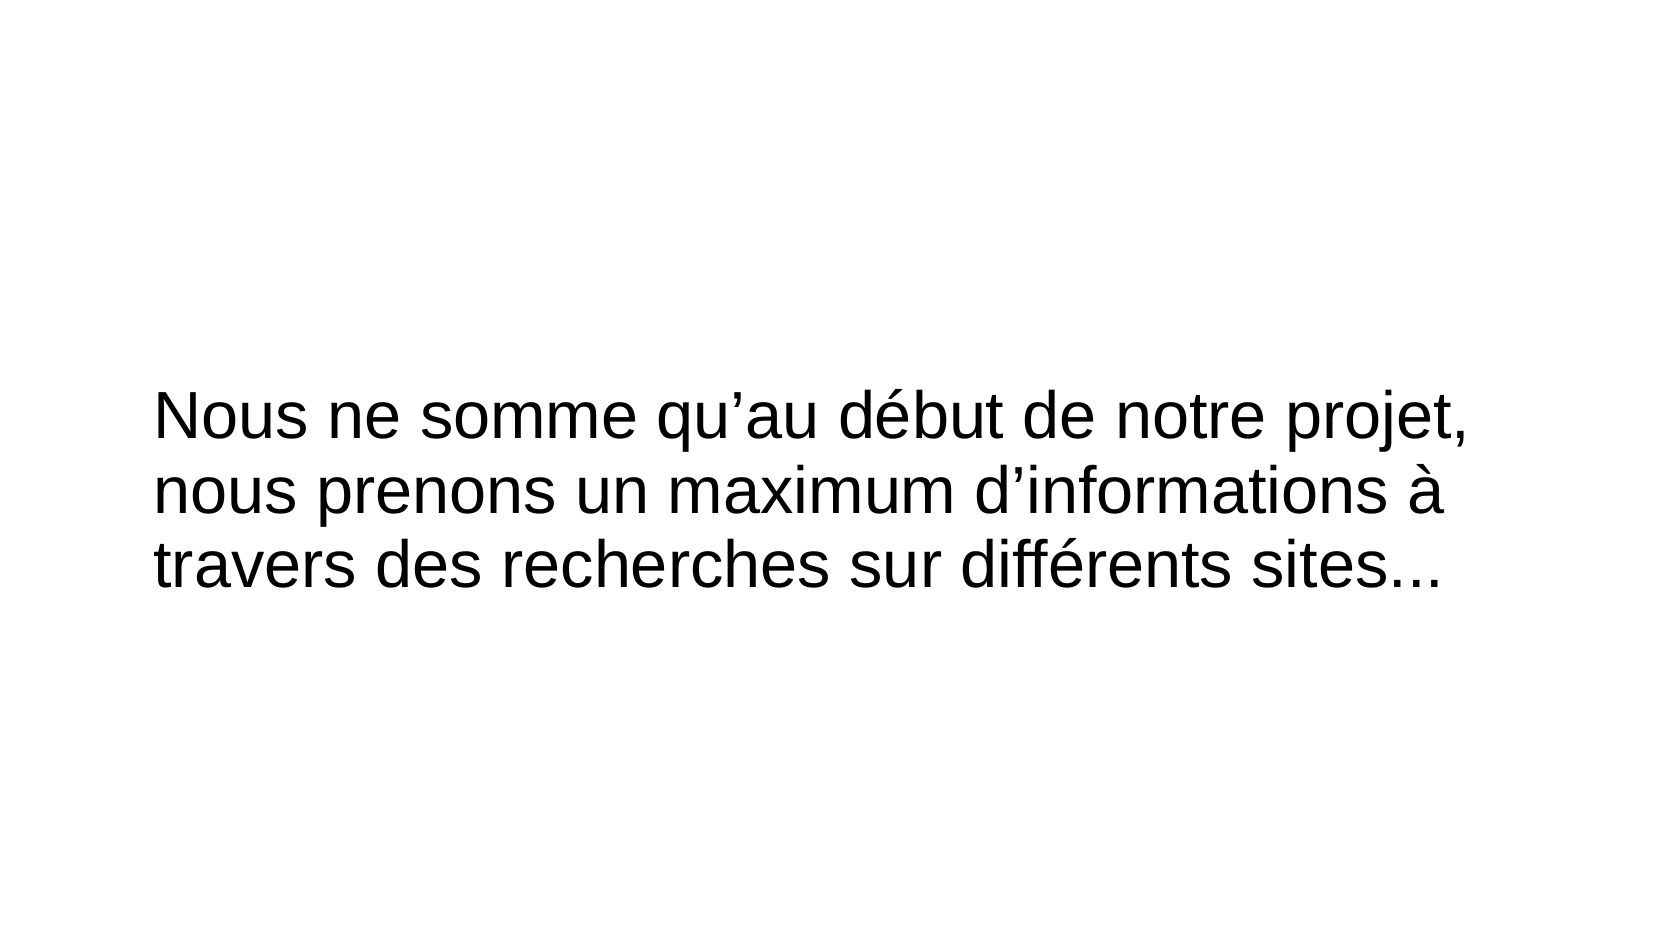

# Nous ne somme qu’au début de notre projet, nous prenons un maximum d’informations à travers des recherches sur différents sites...